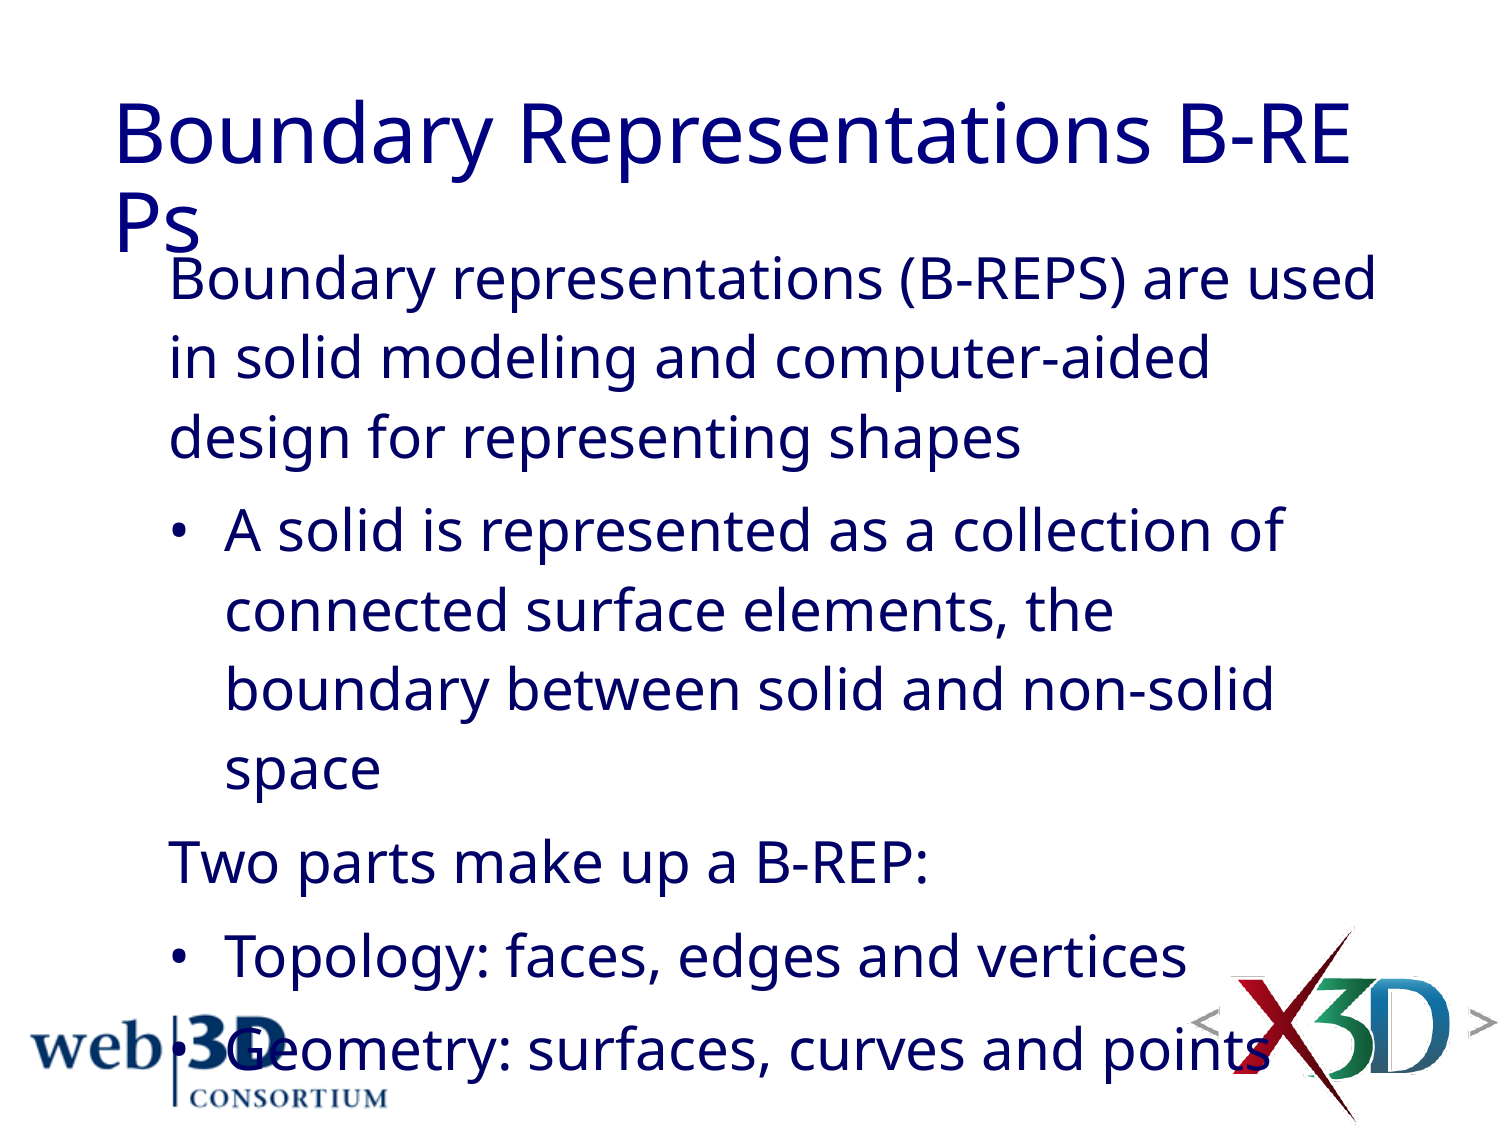

# Boundary Representations B-REPs
Boundary representations (B-REPS) are used in solid modeling and computer-aided design for representing shapes
A solid is represented as a collection of connected surface elements, the boundary between solid and non-solid space
Two parts make up a B-REP:
Topology: faces, edges and vertices
Geometry: surfaces, curves and points